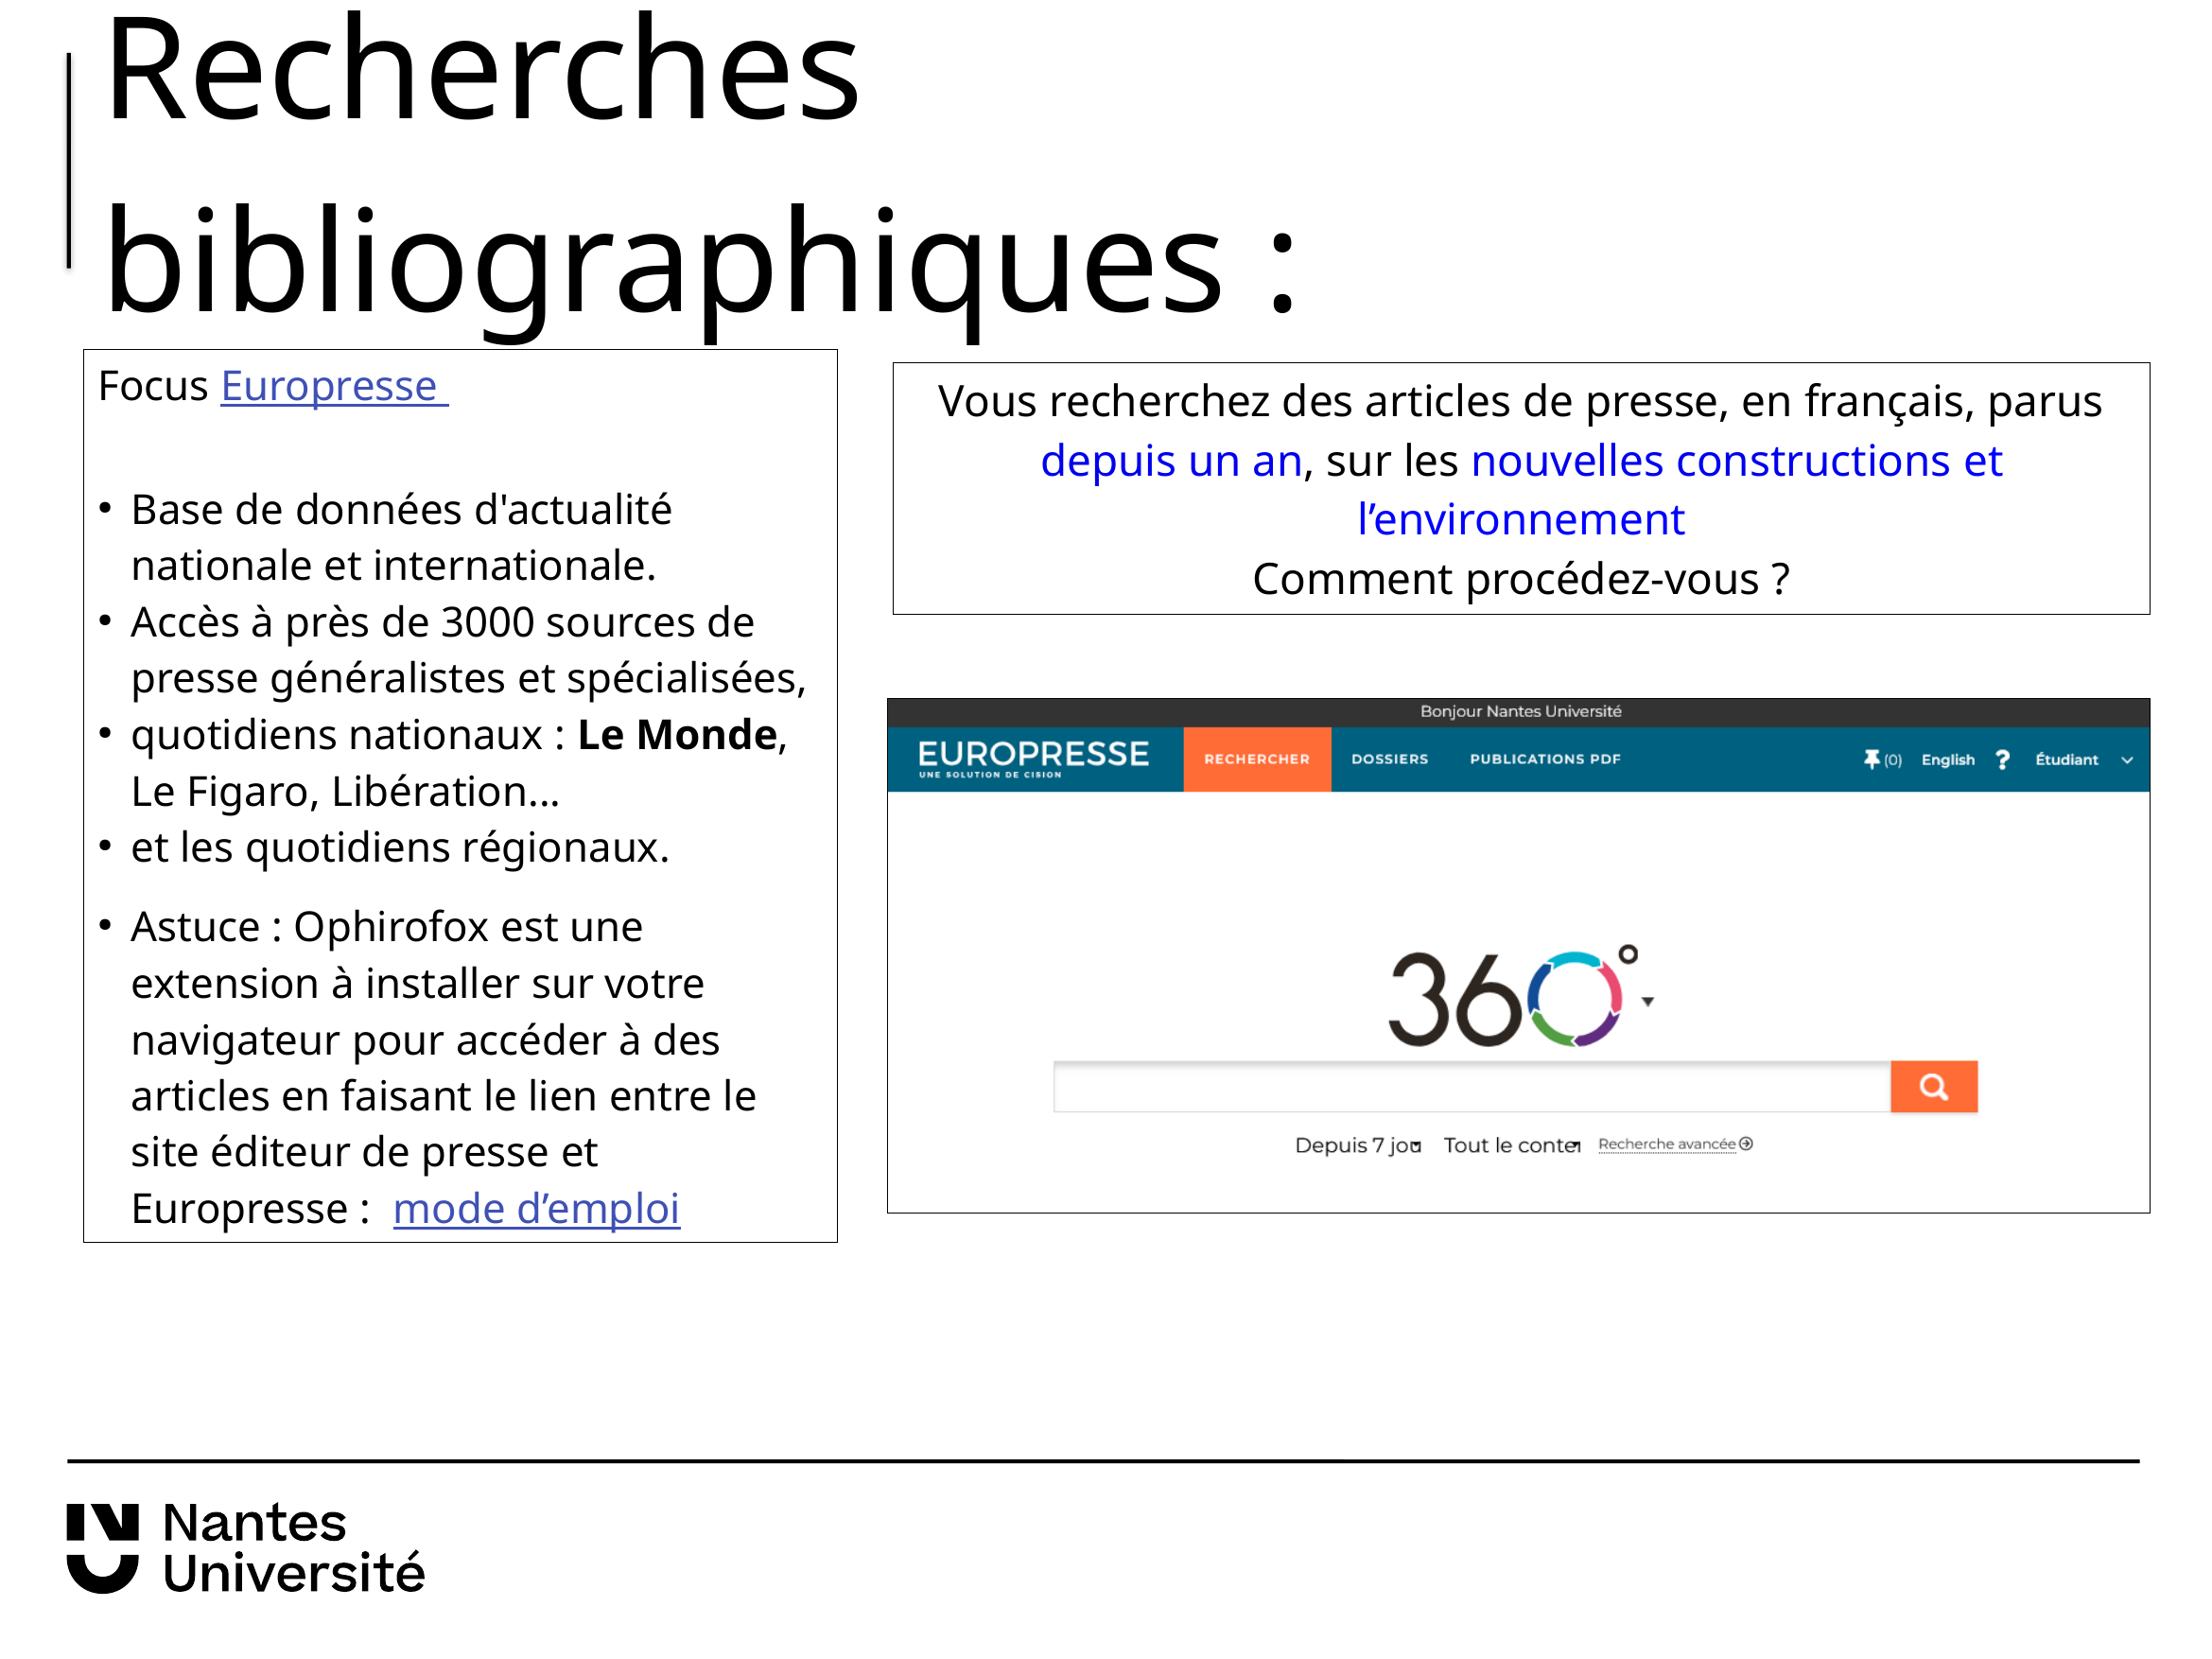

# Recherches bibliographiques :
Focus Europresse
Base de données d'actualité nationale et internationale.
Accès à près de 3000 sources de presse généralistes et spécialisées,
quotidiens nationaux : Le Monde, Le Figaro, Libération...
et les quotidiens régionaux.
Astuce : Ophirofox est une extension à installer sur votre navigateur pour accéder à des articles en faisant le lien entre le site éditeur de presse et  Europresse : mode d’emploi
Vous recherchez des articles de presse, en français, parus depuis un an, sur les nouvelles constructions et l’environnement
Comment procédez-vous ?